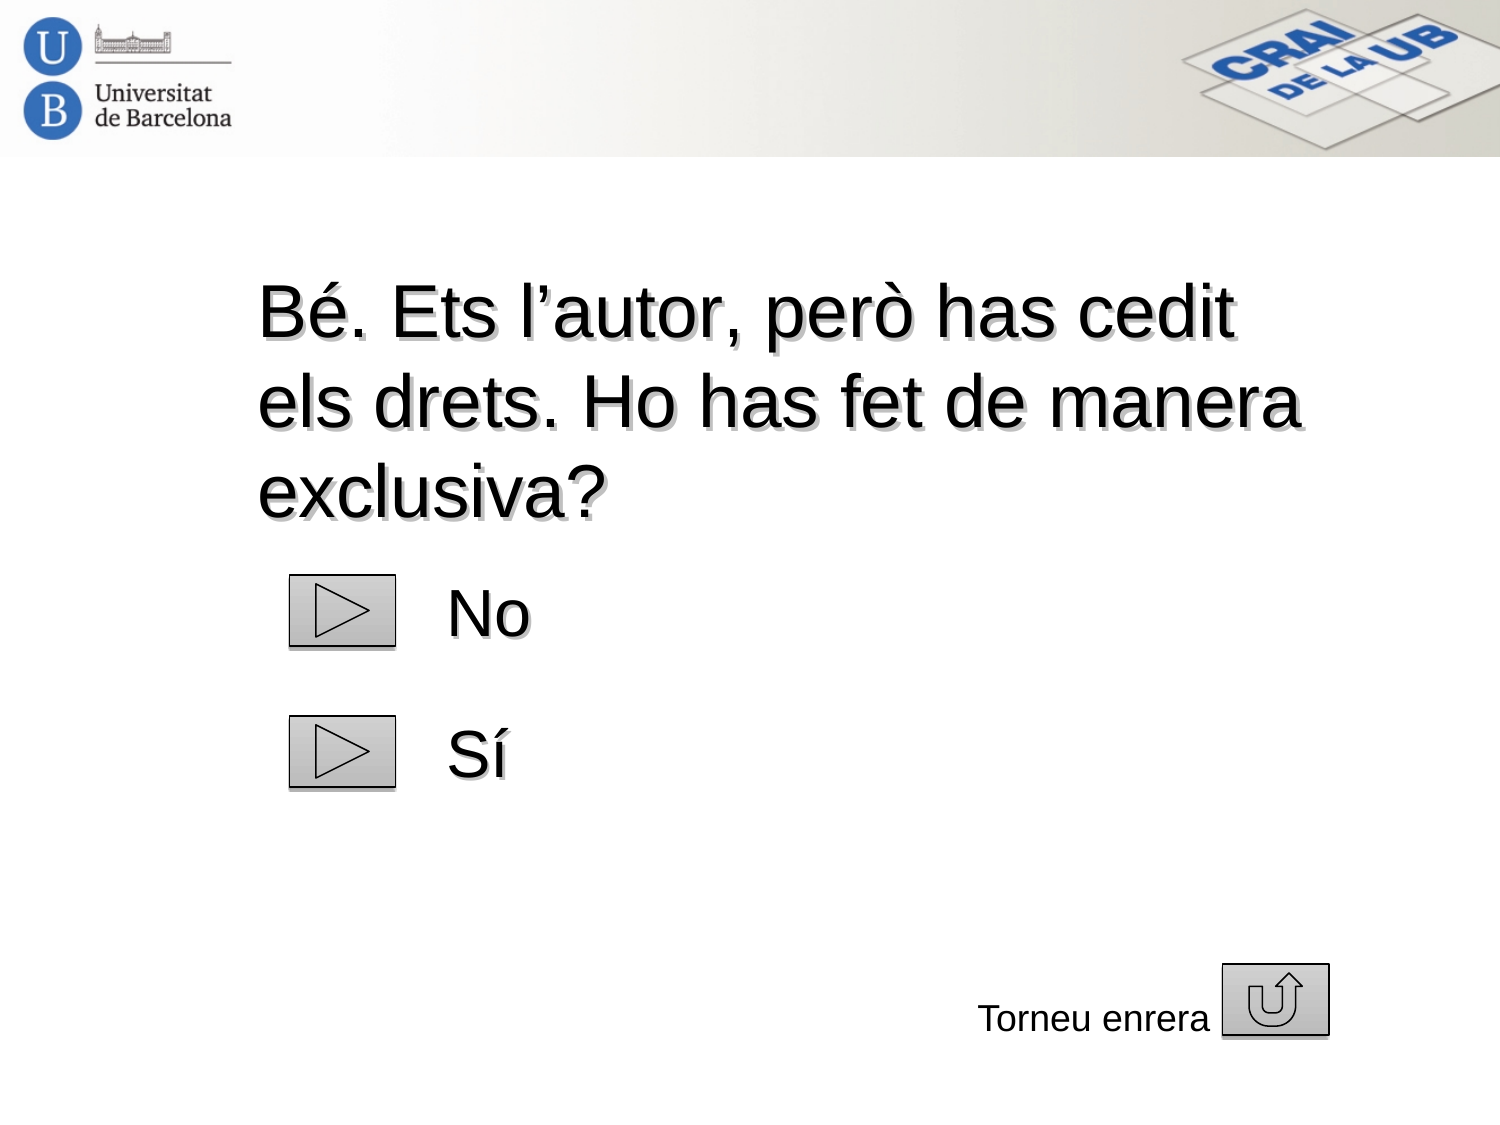

# Bé. Ets l’autor, però has cedit els drets. Ho has fet de manera exclusiva?
No
Sí
Torneu enrera